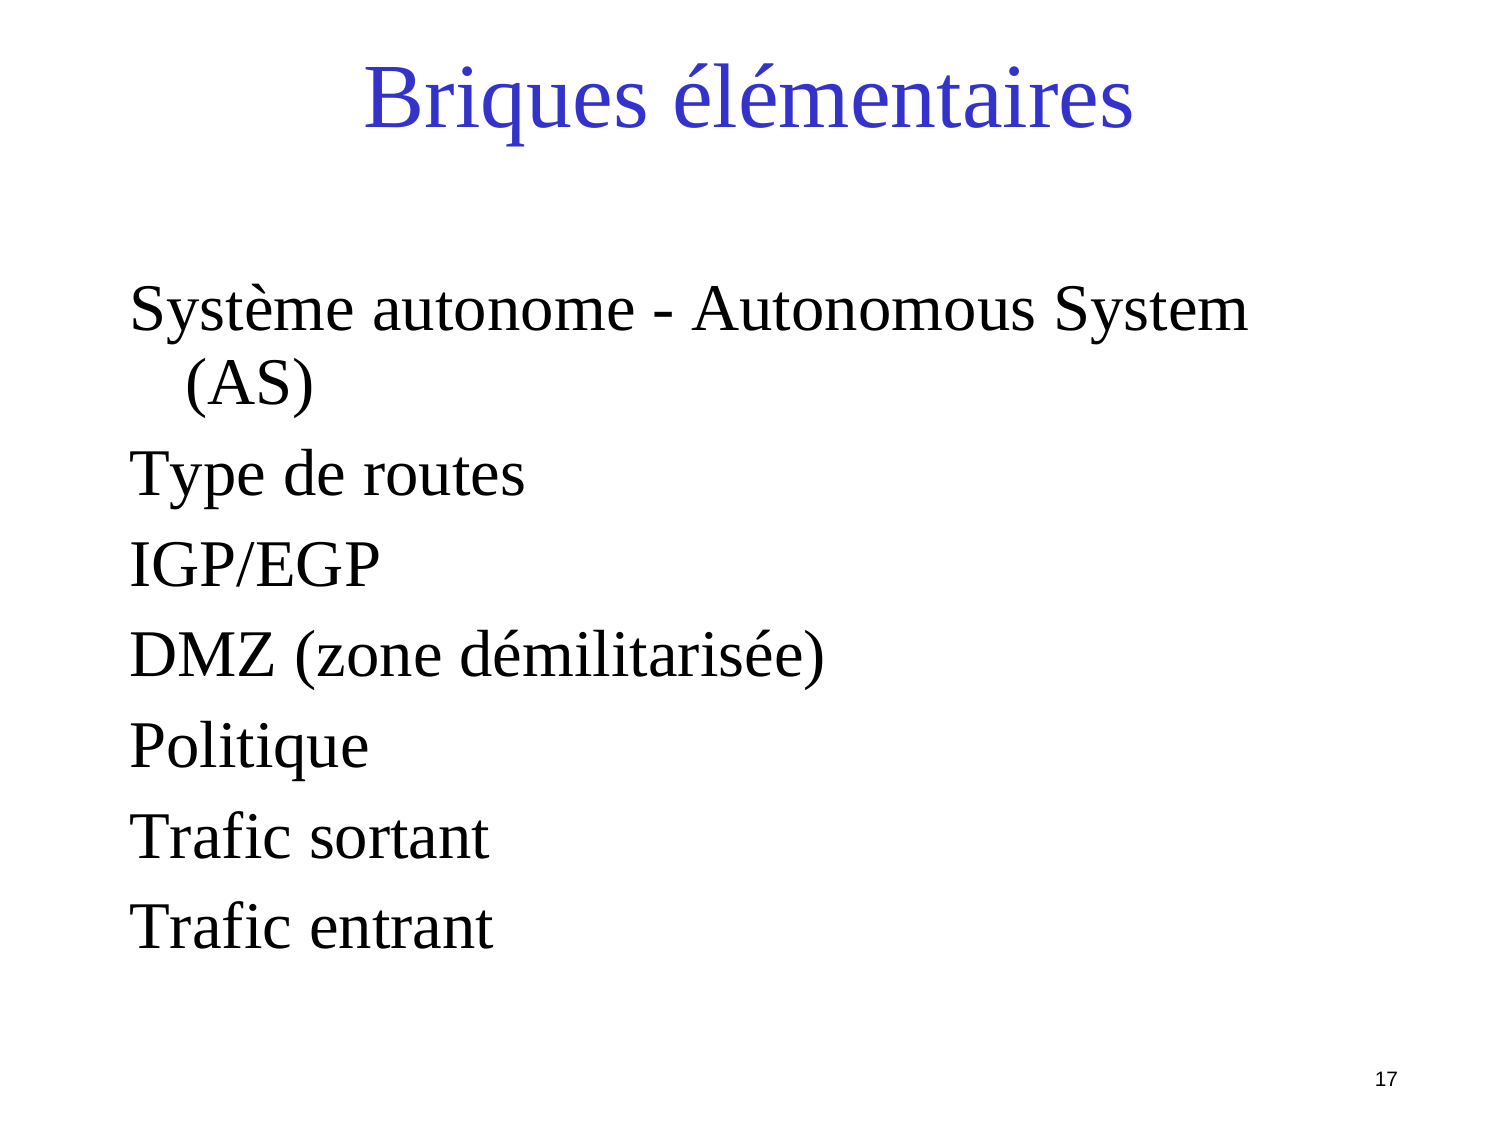

# Briques élémentaires
Système autonome - Autonomous System (AS)
Type de routes
IGP/EGP
DMZ (zone démilitarisée)
Politique
Trafic sortant
Trafic entrant